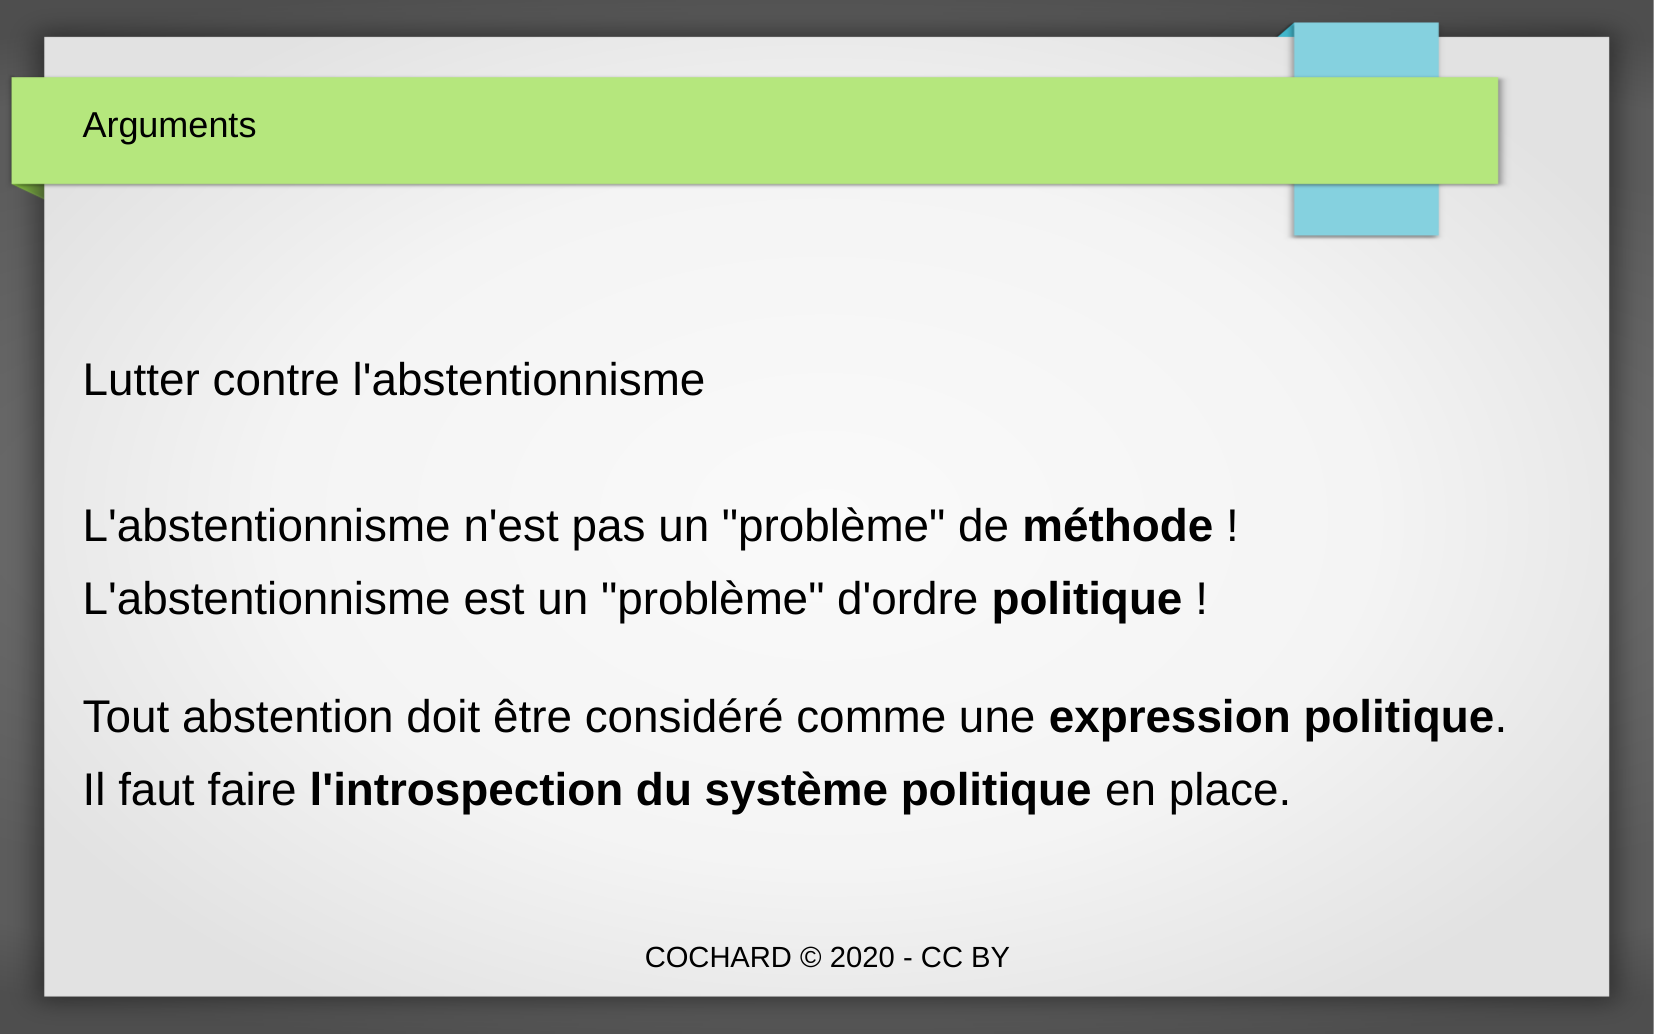

# Arguments
Lutter contre l'abstentionnisme
L'abstentionnisme n'est pas un "problème" de méthode !
L'abstentionnisme est un "problème" d'ordre politique !
Tout abstention doit être considéré comme une expression politique.
Il faut faire l'introspection du système politique en place.
COCHARD © 2020 - CC BY